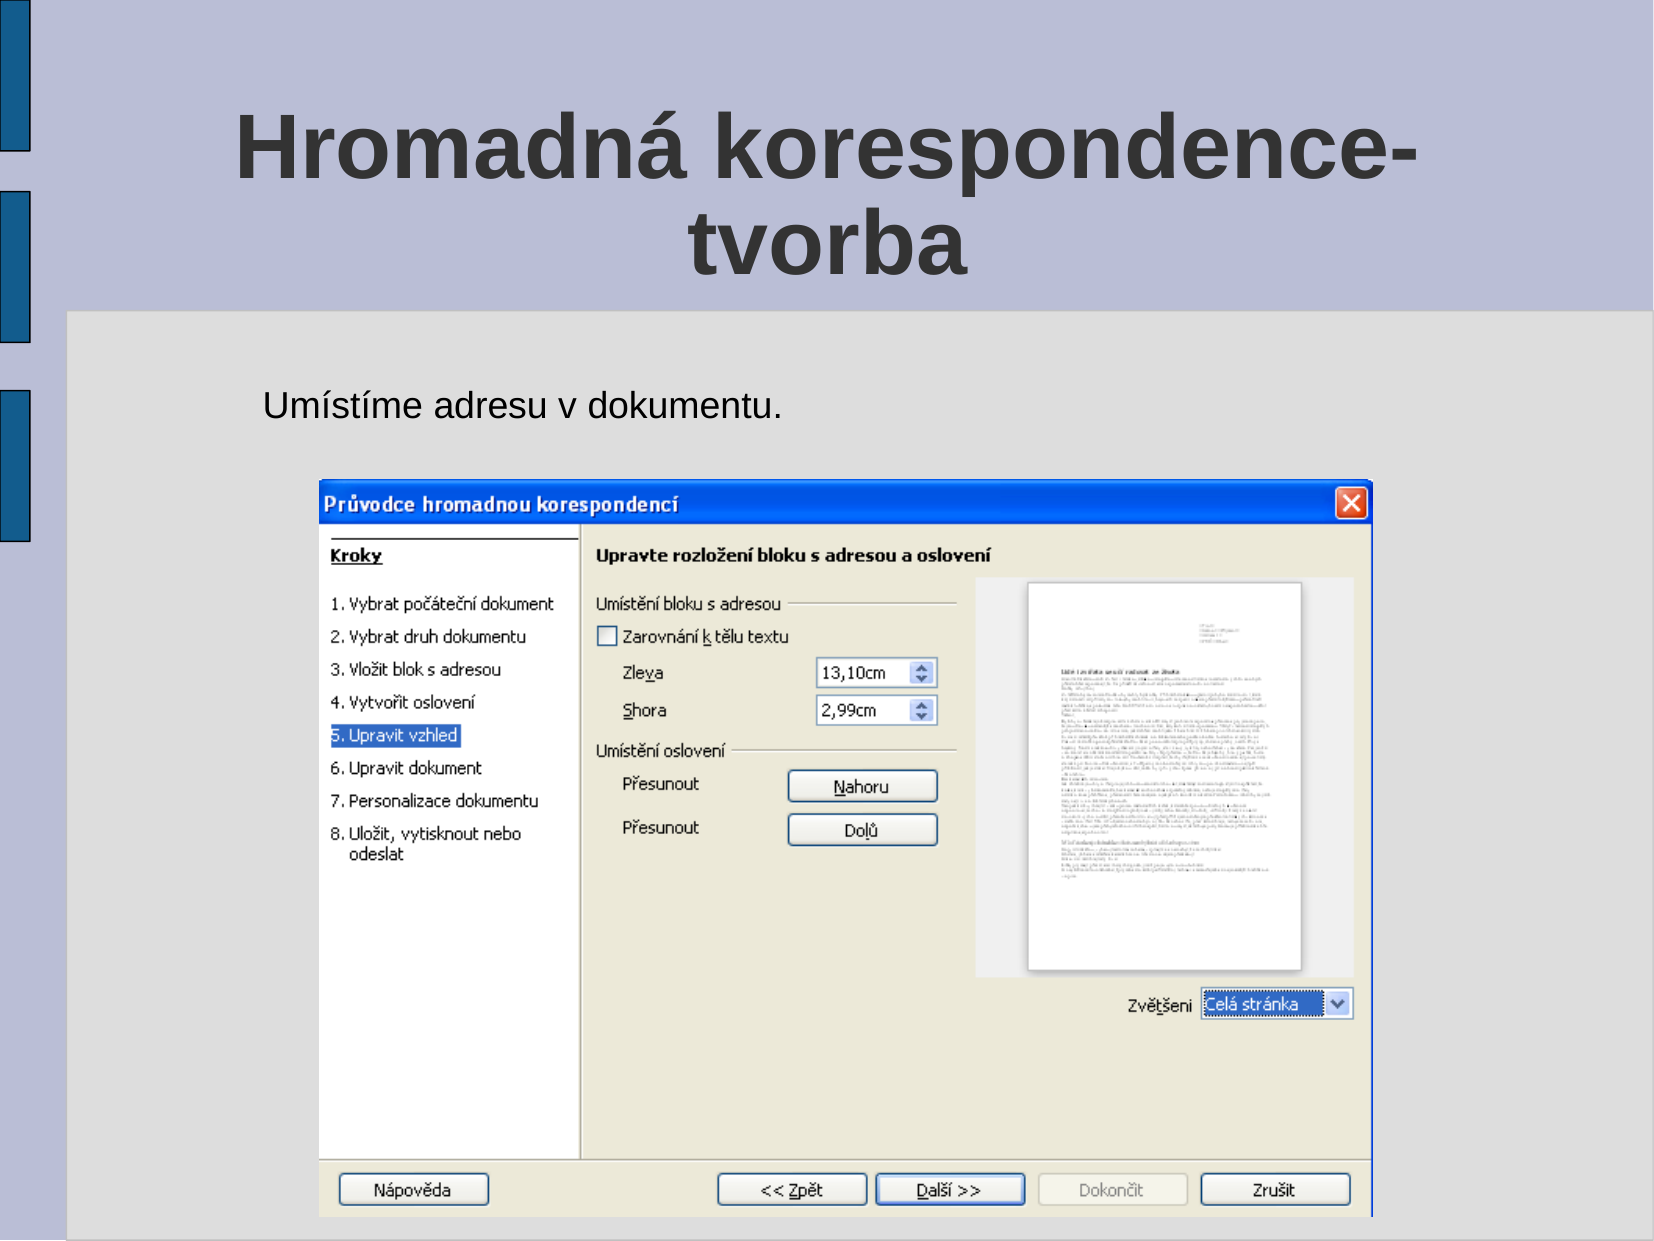

# Hromadná korespondence- tvorba
Umístíme adresu v dokumentu.